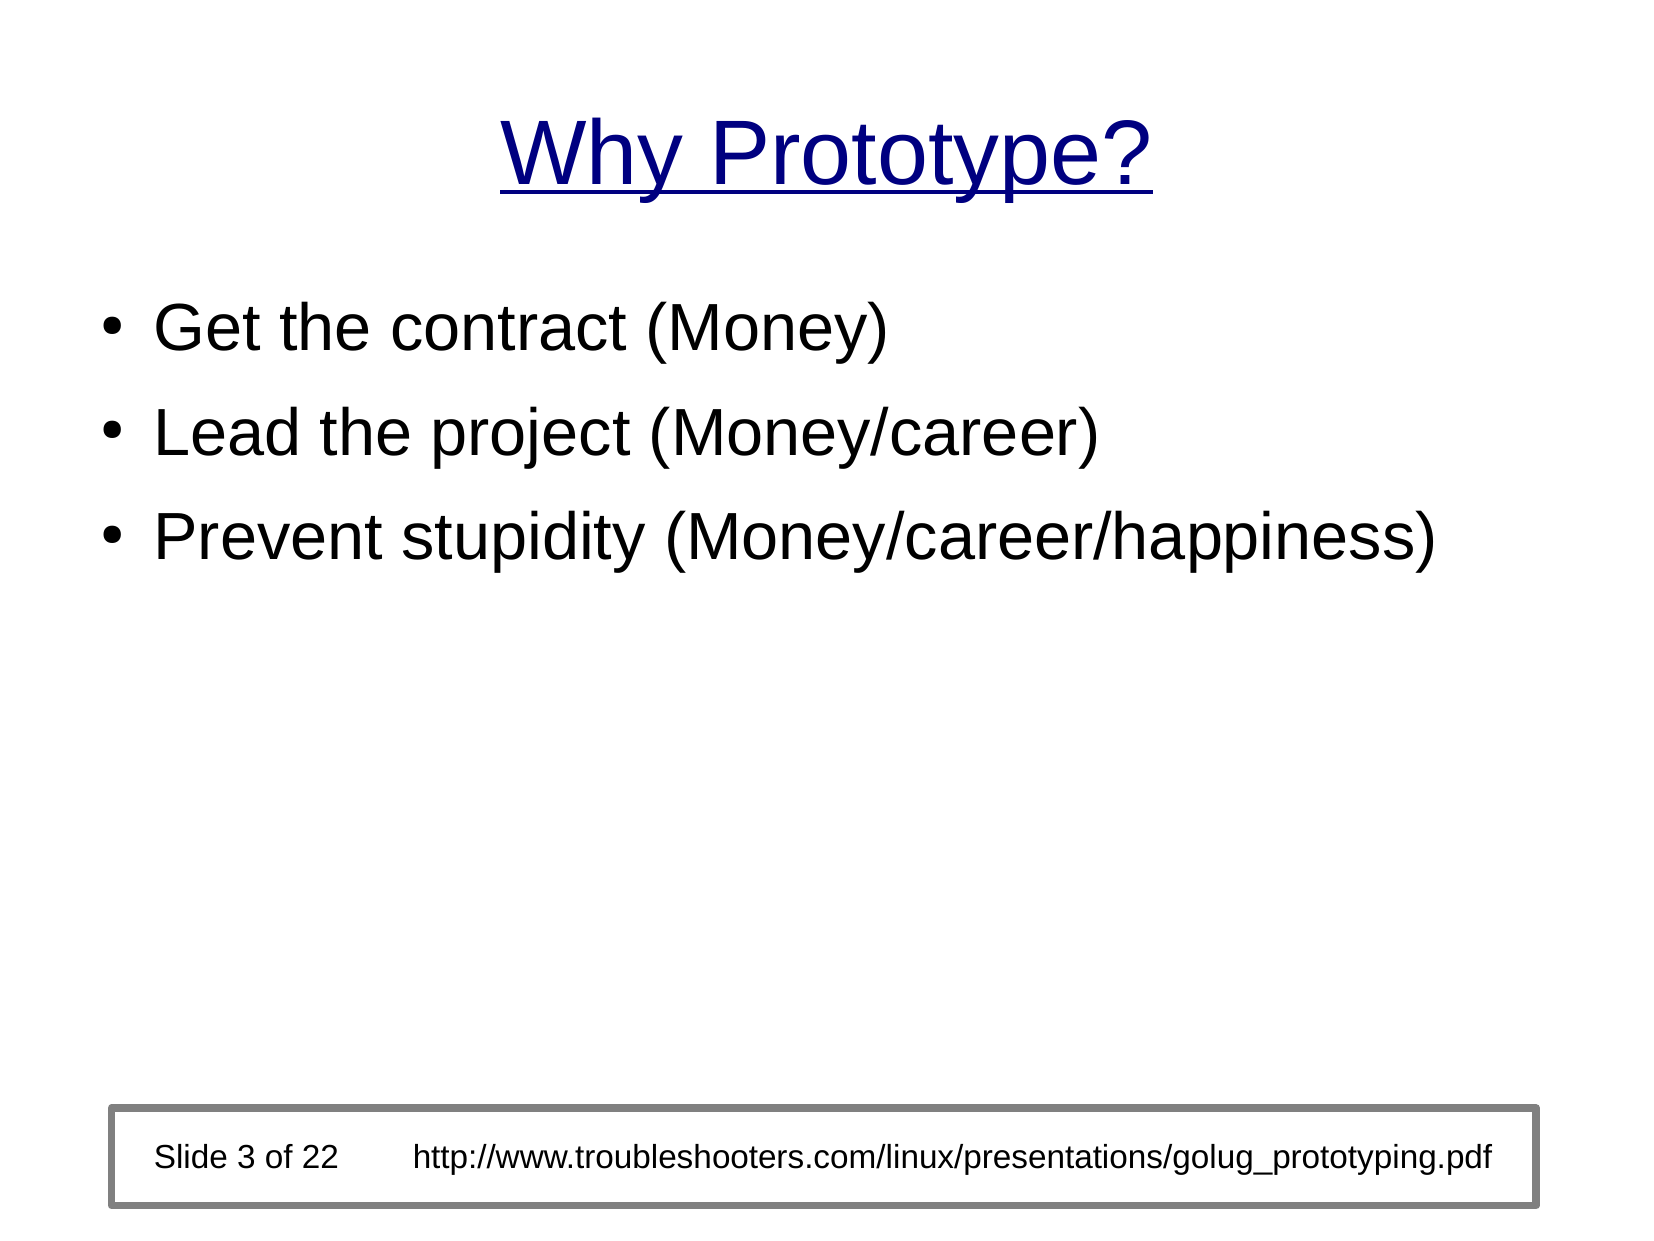

# Why Prototype?
Get the contract (Money)
Lead the project (Money/career)
Prevent stupidity (Money/career/happiness)
Slide of 22 http://www.troubleshooters.com/linux/presentations/golug_prototyping.pdf